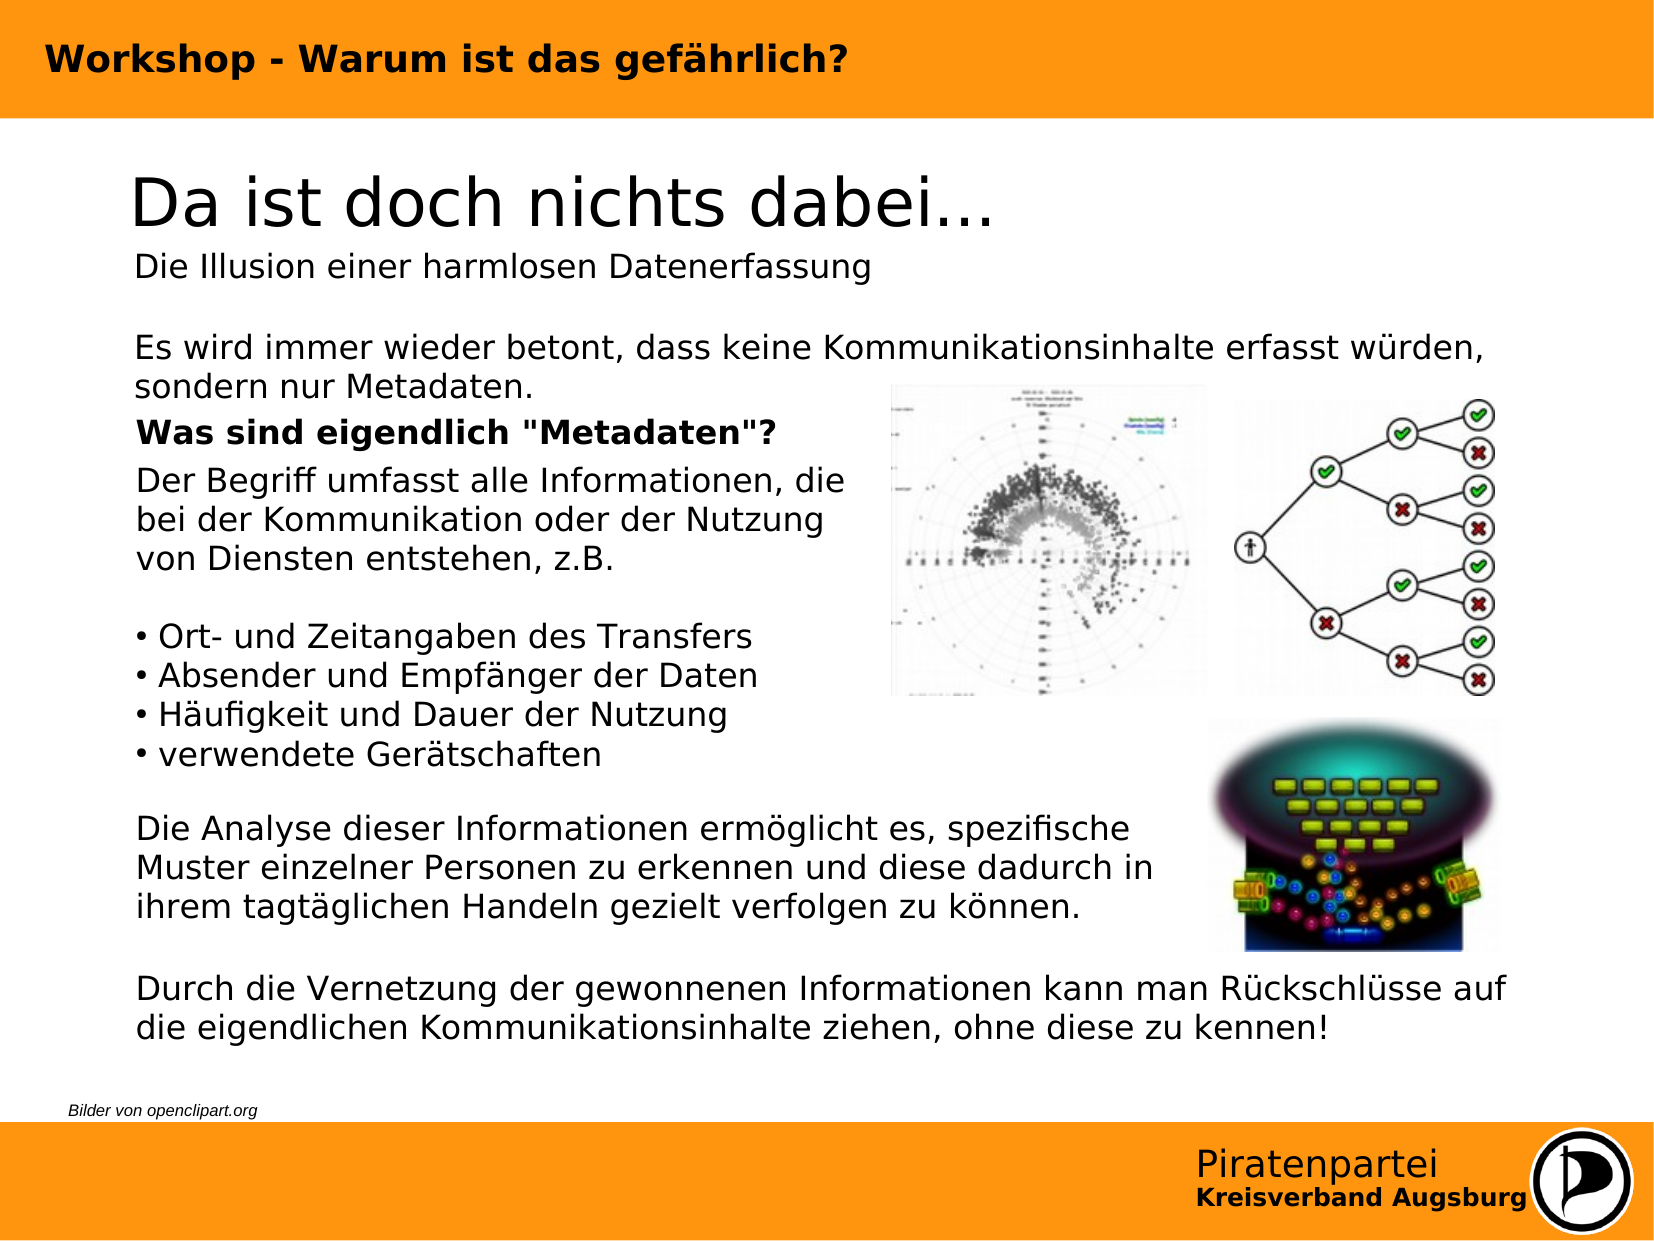

Workshop - Warum ist das gefährlich?
Da ist doch nichts dabei...
Die Illusion einer harmlosen Datenerfassung
Es wird immer wieder betont, dass keine Kommunikationsinhalte erfasst würden, sondern nur Metadaten.
Was sind eigendlich "Metadaten"?
Der Begriff umfasst alle Informationen, die bei der Kommunikation oder der Nutzung von Diensten entstehen, z.B.
 Ort- und Zeitangaben des Transfers
 Absender und Empfänger der Daten
 Häufigkeit und Dauer der Nutzung
 verwendete Gerätschaften
Die Analyse dieser Informationen ermöglicht es, spezifische Muster einzelner Personen zu erkennen und diese dadurch in ihrem tagtäglichen Handeln gezielt verfolgen zu können.
Durch die Vernetzung der gewonnenen Informationen kann man Rückschlüsse auf die eigendlichen Kommunikationsinhalte ziehen, ohne diese zu kennen!
Bilder von openclipart.org